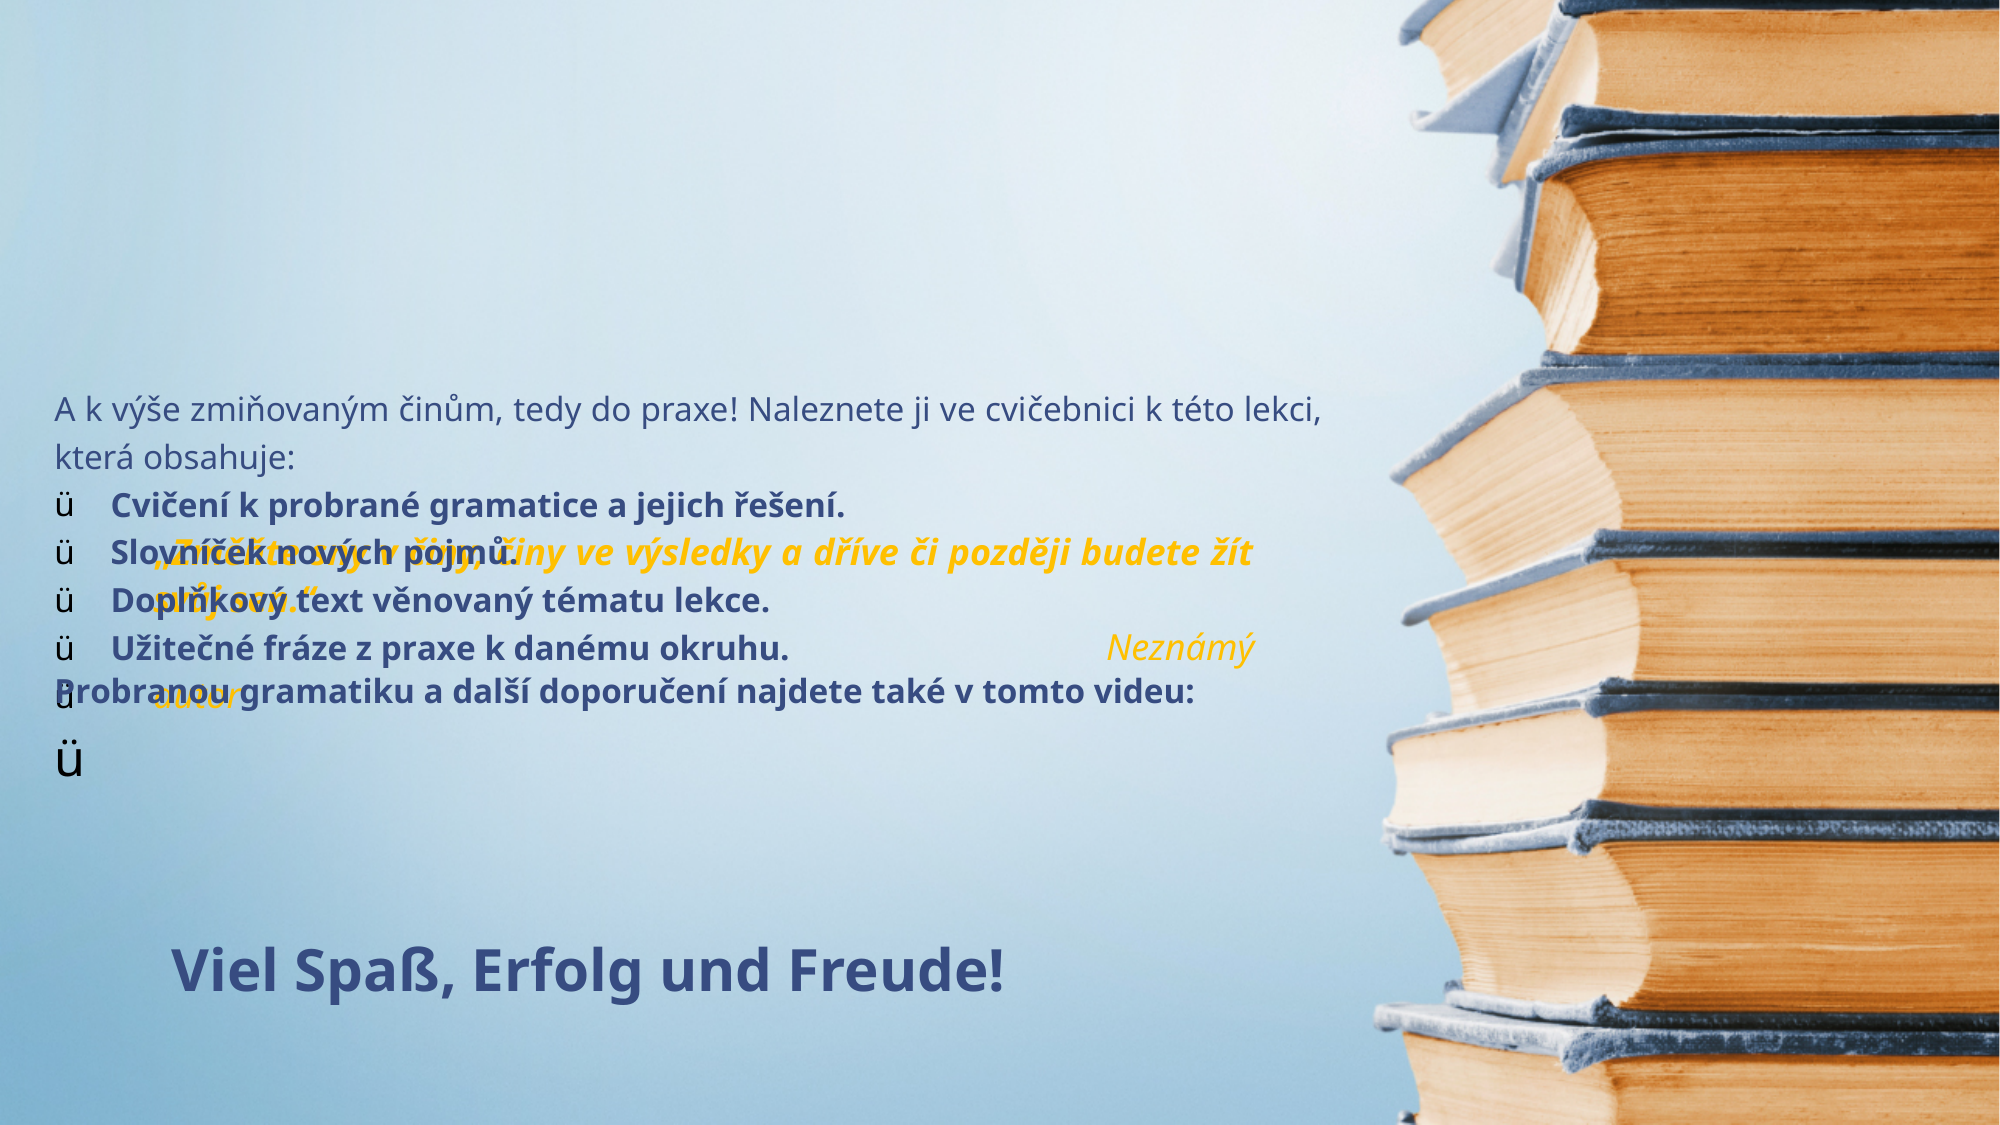

A k výše zmiňovaným činům, tedy do praxe! Naleznete ji ve cvičebnici k této lekci, která obsahuje:
Cvičení k probrané gramatice a jejich řešení.
Slovníček nových pojmů.
Doplňkový text věnovaný tématu lekce.
Užitečné fráze z praxe k danému okruhu.
# „Změňte sny v činy, činy ve výsledky a dříve či později budete žít svůj sen.“
 Neznámý autor
Probranou gramatiku a další doporučení najdete také v tomto videu:
Viel Spaß, Erfolg und Freude!